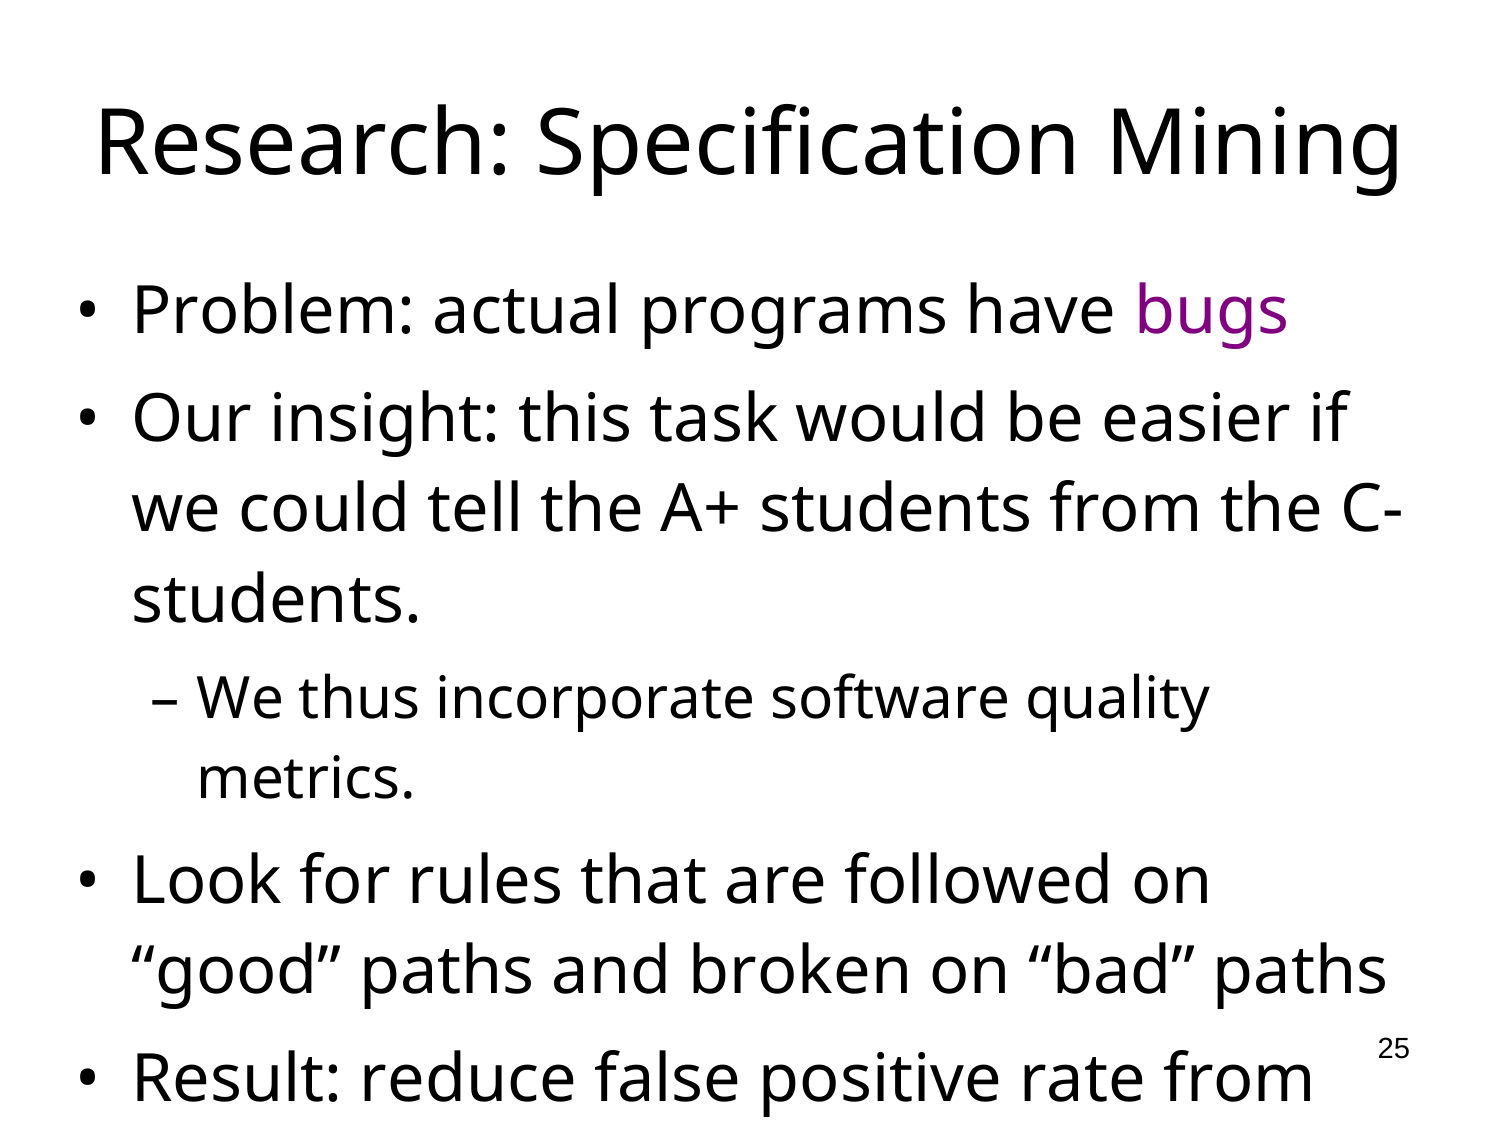

# Research: Specification Mining
Problem: actual programs have bugs
Our insight: this task would be easier if we could tell the A+ students from the C- students.
We thus incorporate software quality metrics.
Look for rules that are followed on “good” paths and broken on “bad” paths
Result: reduce false positive rate from 90-99% (previous state-of-art) to 5%
25